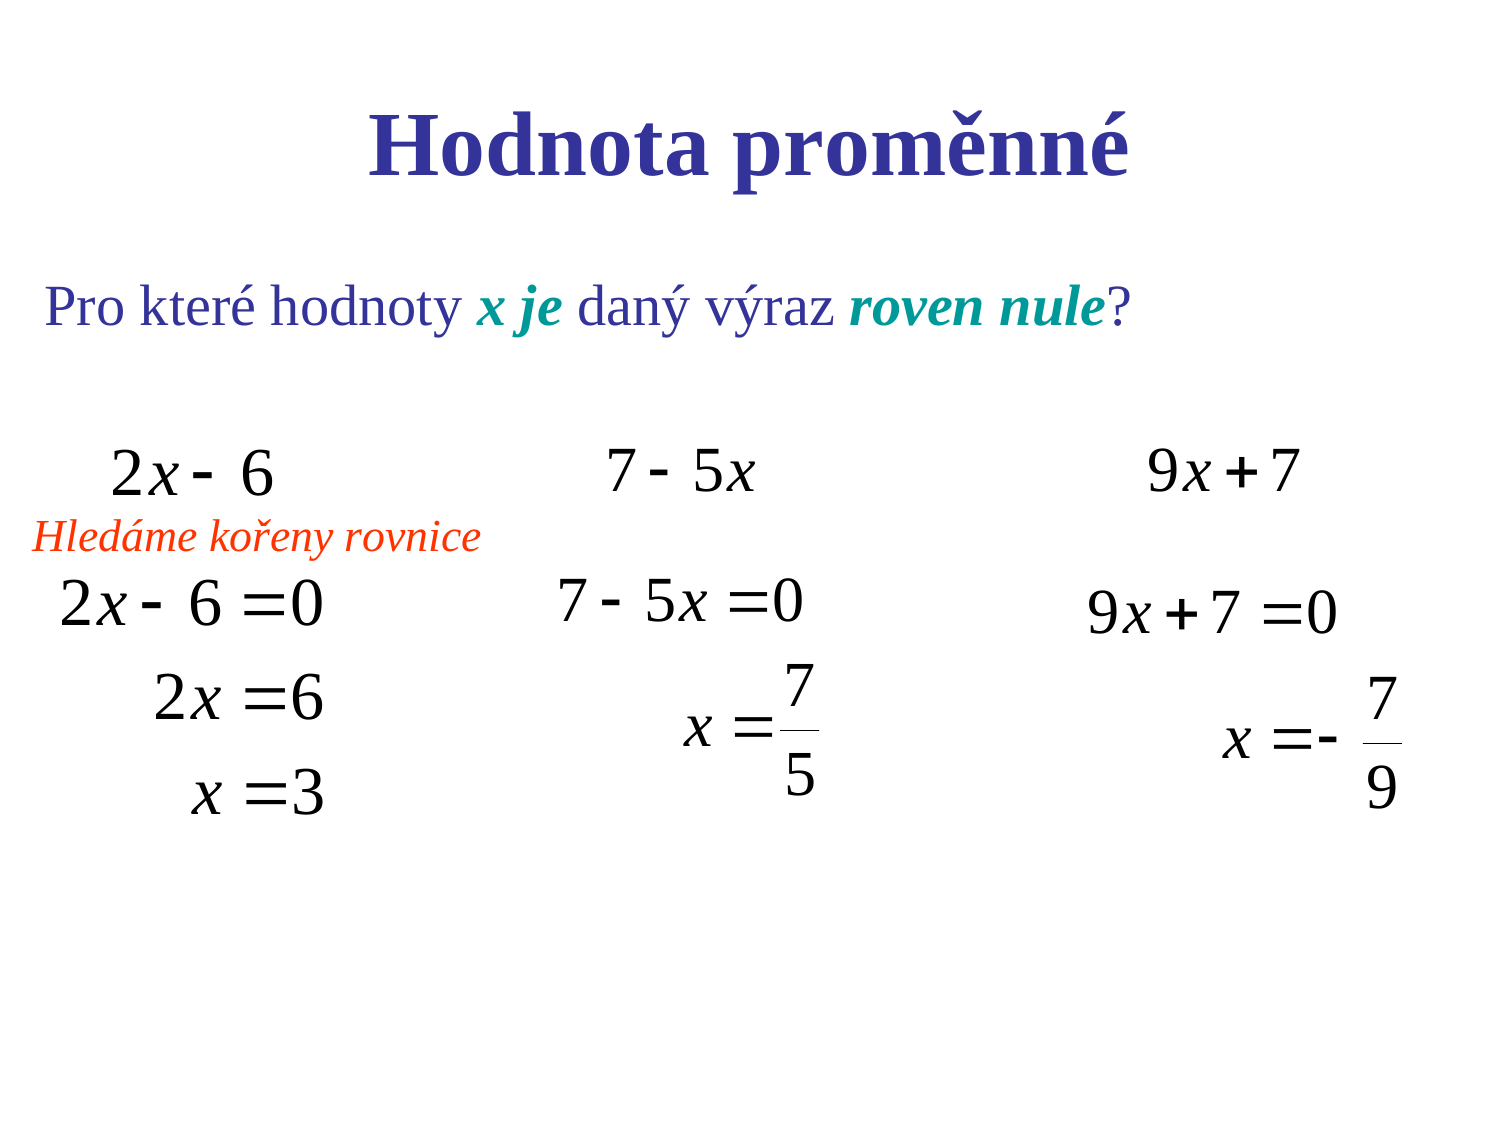

# Hodnota proměnné
Pro které hodnoty x je daný výraz roven nule?
Hledáme kořeny rovnice